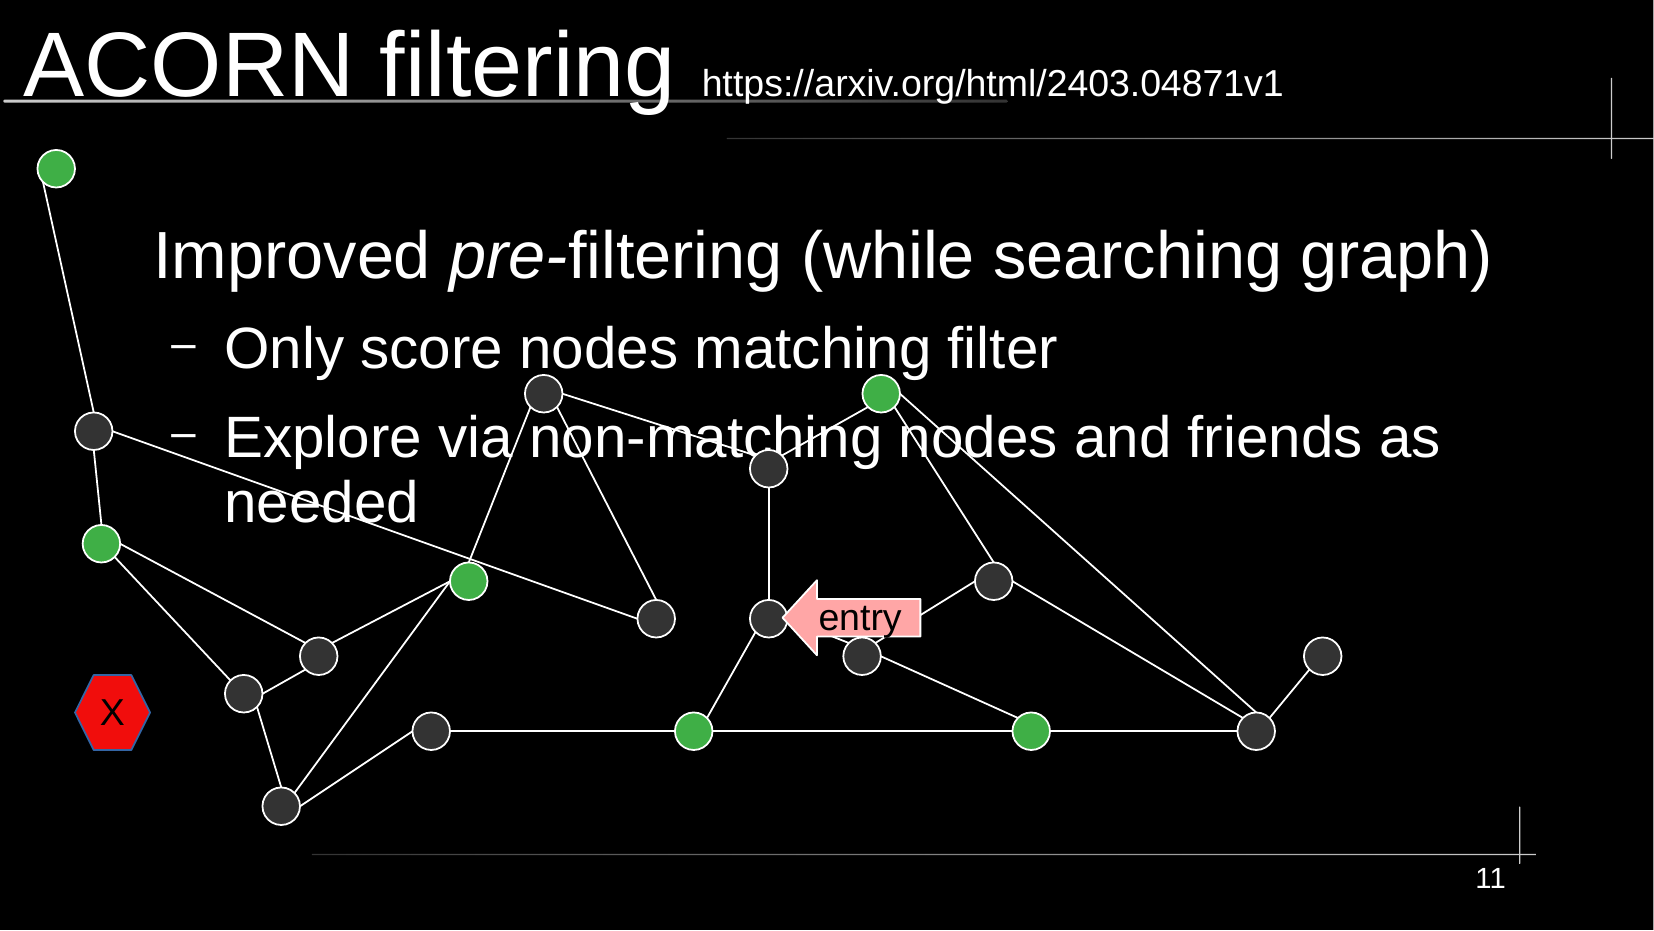

# ACORN filtering https://arxiv.org/html/2403.04871v1
Improved pre-filtering (while searching graph)
Only score nodes matching filter
Explore via non-matching nodes and friends as needed
entry
X
11